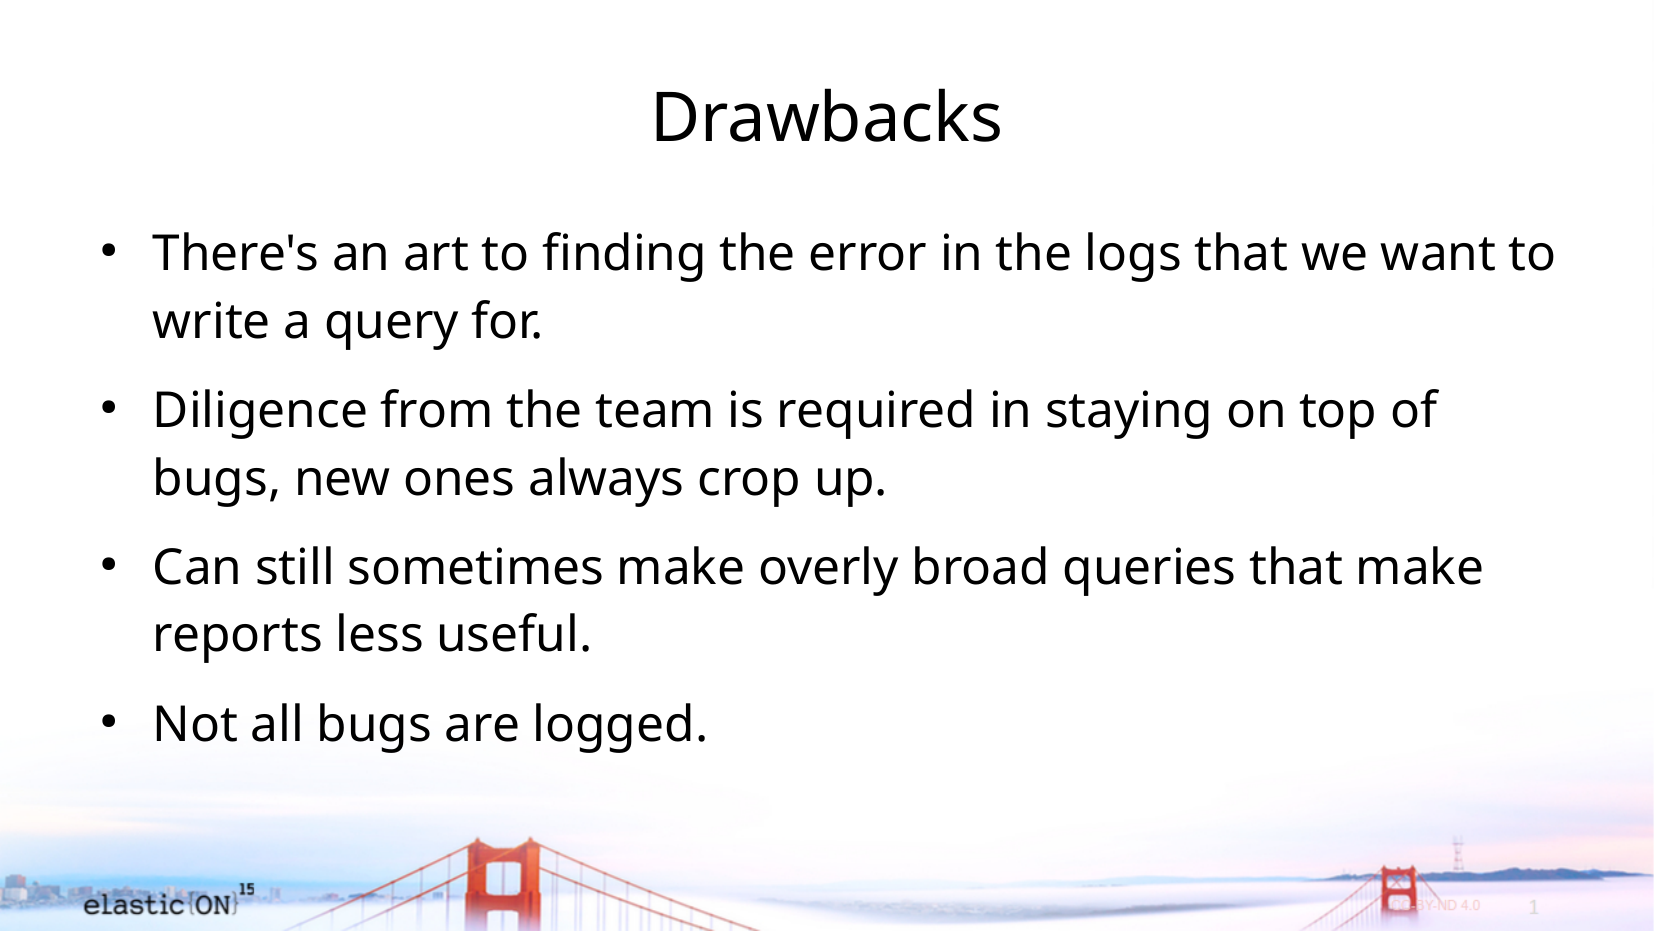

# Drawbacks
There's an art to finding the error in the logs that we want to write a query for.
Diligence from the team is required in staying on top of bugs, new ones always crop up.
Can still sometimes make overly broad queries that make reports less useful.
Not all bugs are logged.